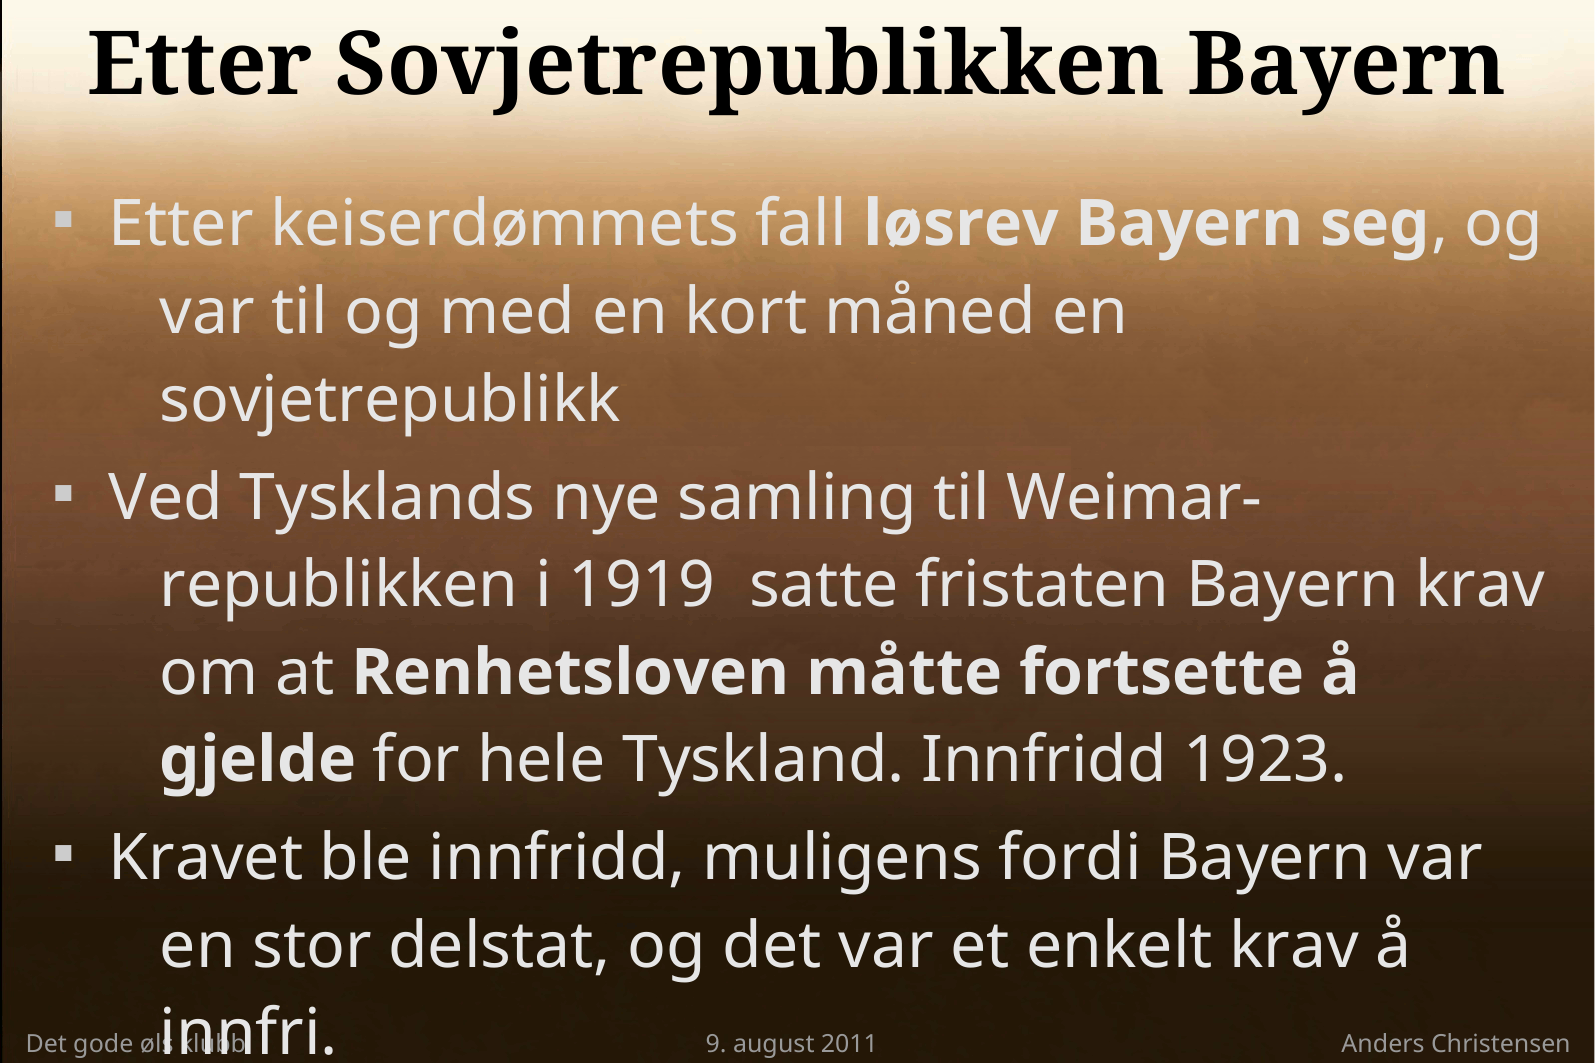

# Etter Sovjetrepublikken Bayern
Etter keiserdømmets fall løsrev Bayern seg, og var til og med en kort måned en sovjetrepublikk
Ved Tysklands nye samling til Weimar-republikken i 1919 satte fristaten Bayern krav om at Renhetsloven måtte fortsette å gjelde for hele Tyskland. Innfridd 1923.
Kravet ble innfridd, muligens fordi Bayern var en stor delstat, og det var et enkelt krav å innfri.
Den kalles først nå Reinheitsgebot.